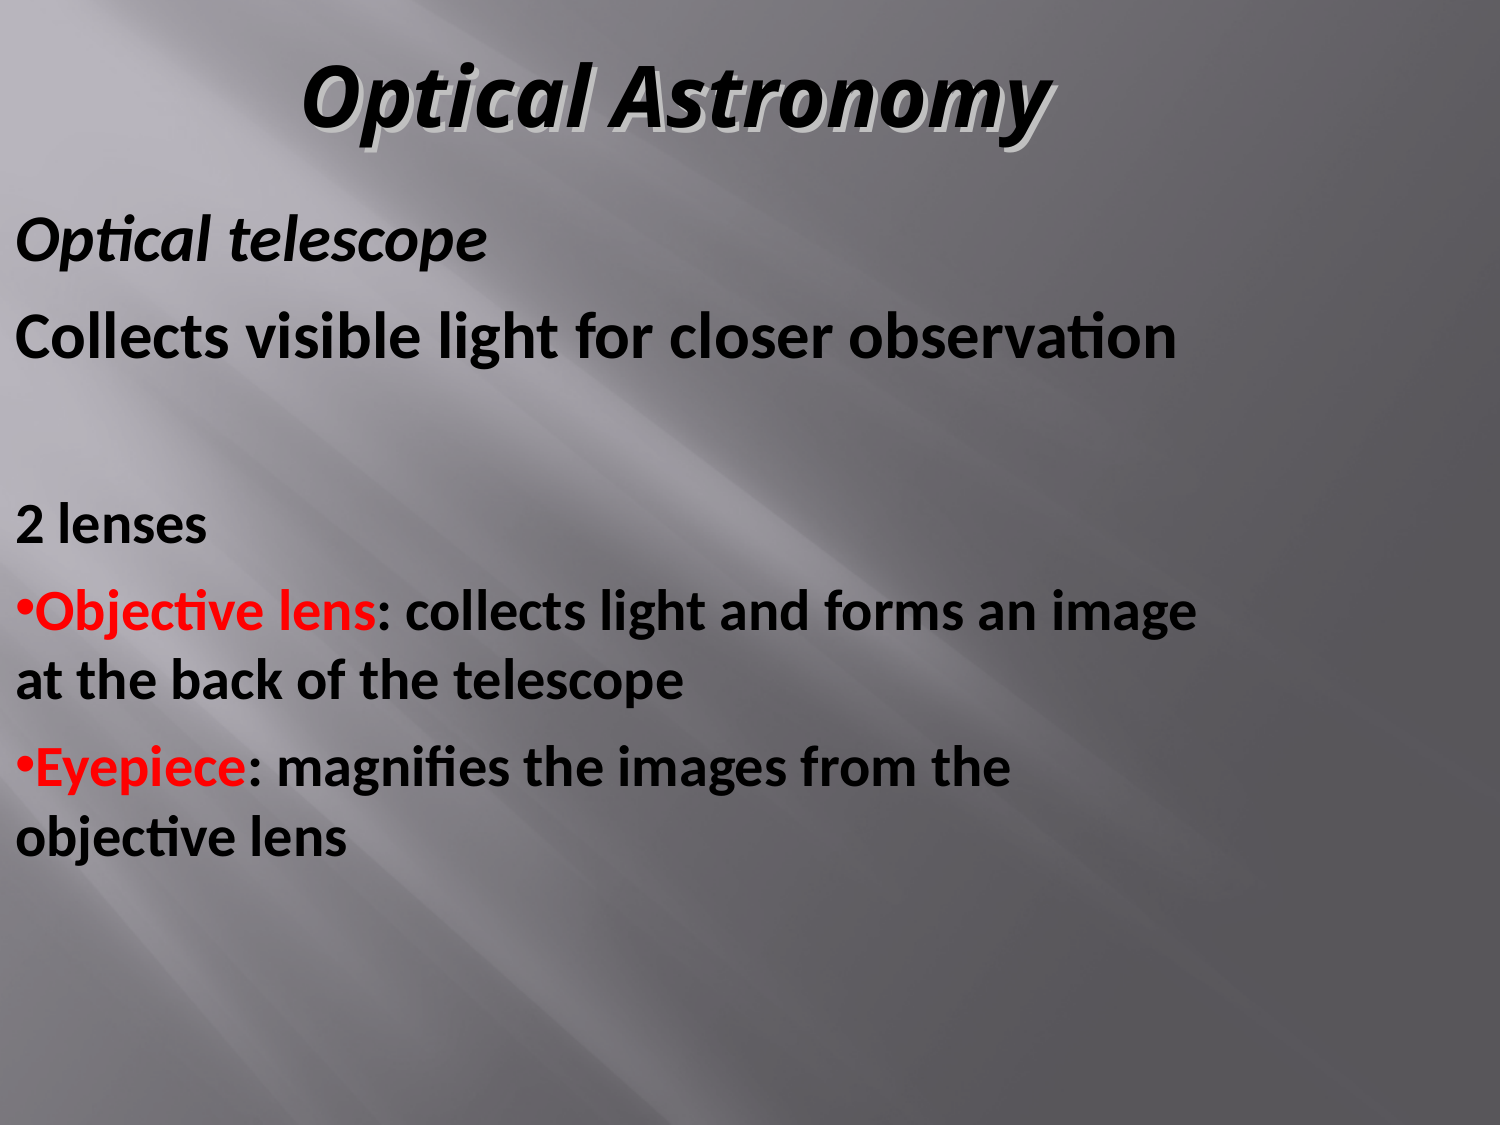

# Optical Astronomy
Optical telescope
Collects visible light for closer observation
2 lenses
Objective lens: collects light and forms an image at the back of the telescope
Eyepiece: magnifies the images from the objective lens